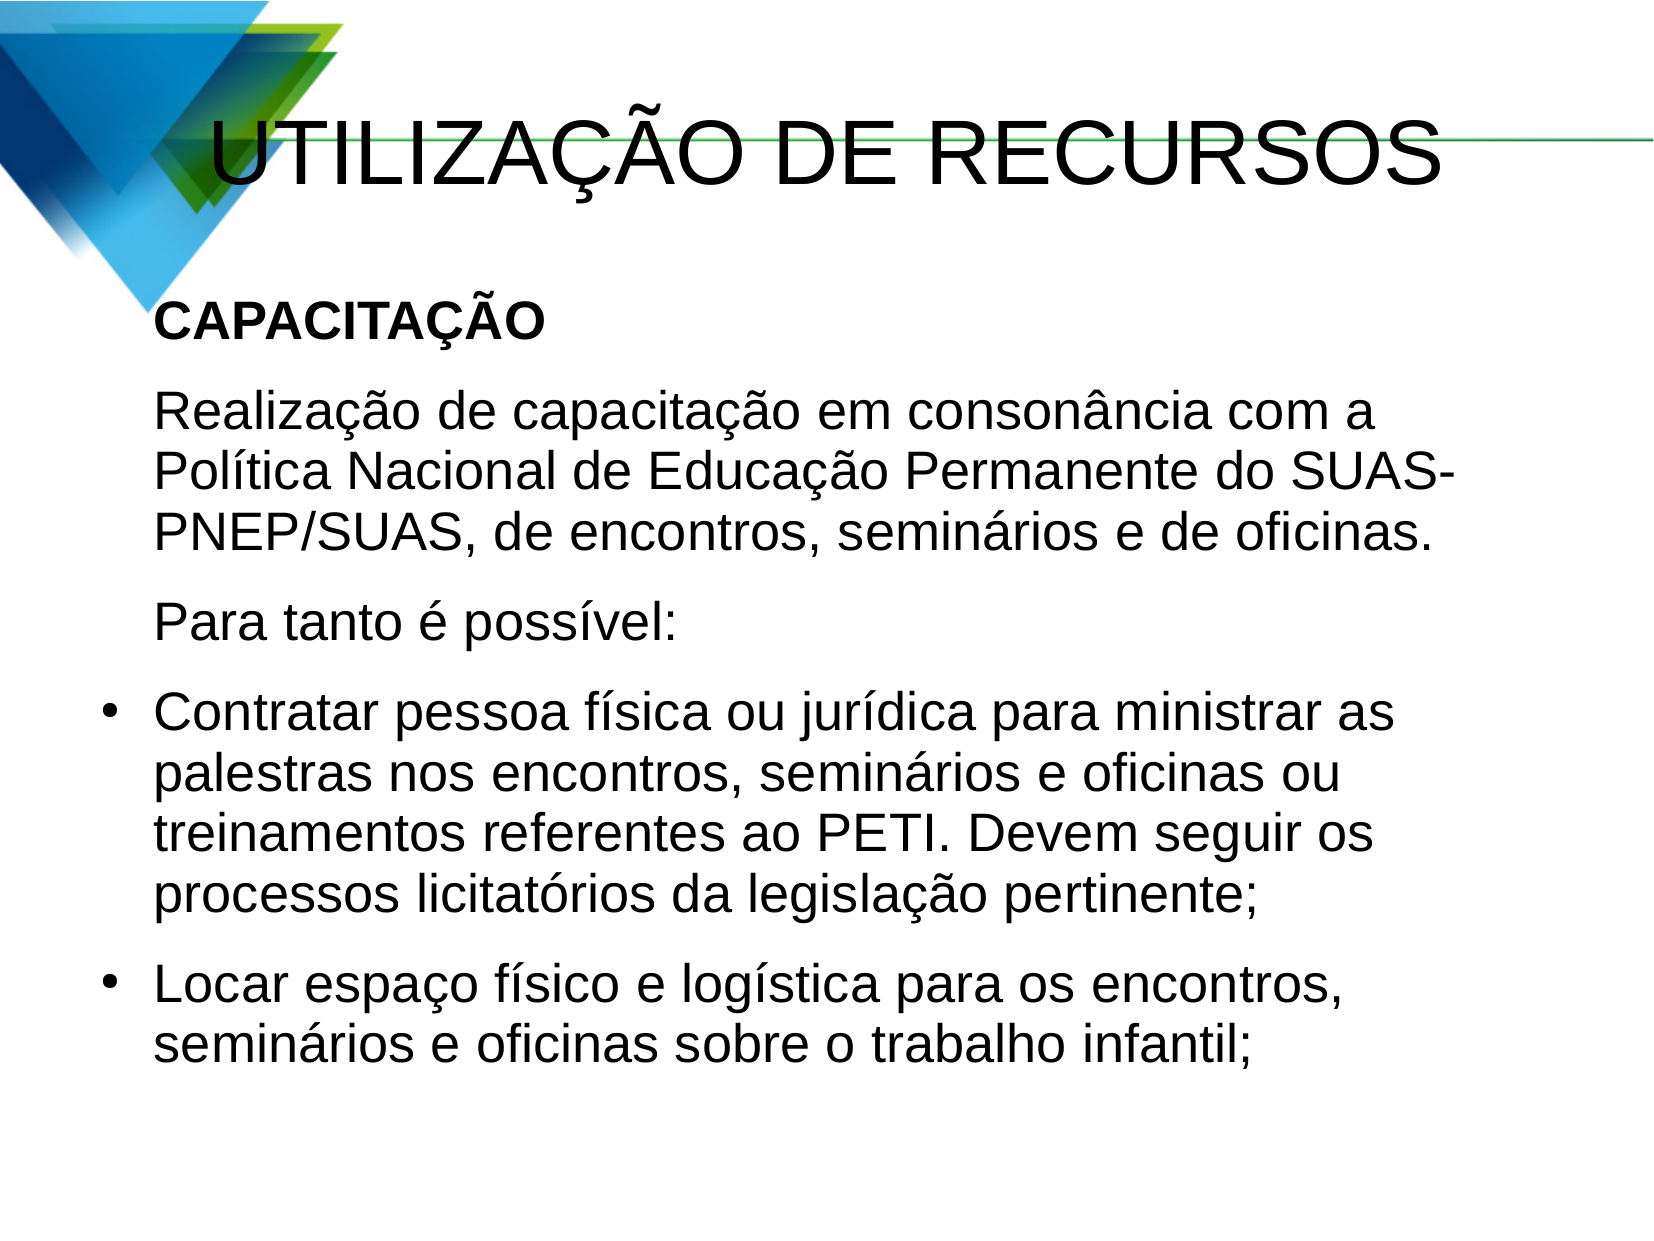

# UTILIZAÇÃO DE RECURSOS
CAPACITAÇÃO
Realização de capacitação em consonância com a Política Nacional de Educação Permanente do SUAS- PNEP/SUAS, de encontros, seminários e de oficinas.
Para tanto é possível:
Contratar pessoa física ou jurídica para ministrar as palestras nos encontros, seminários e oficinas ou treinamentos referentes ao PETI. Devem seguir os processos licitatórios da legislação pertinente;
Locar espaço físico e logística para os encontros, seminários e oficinas sobre o trabalho infantil;